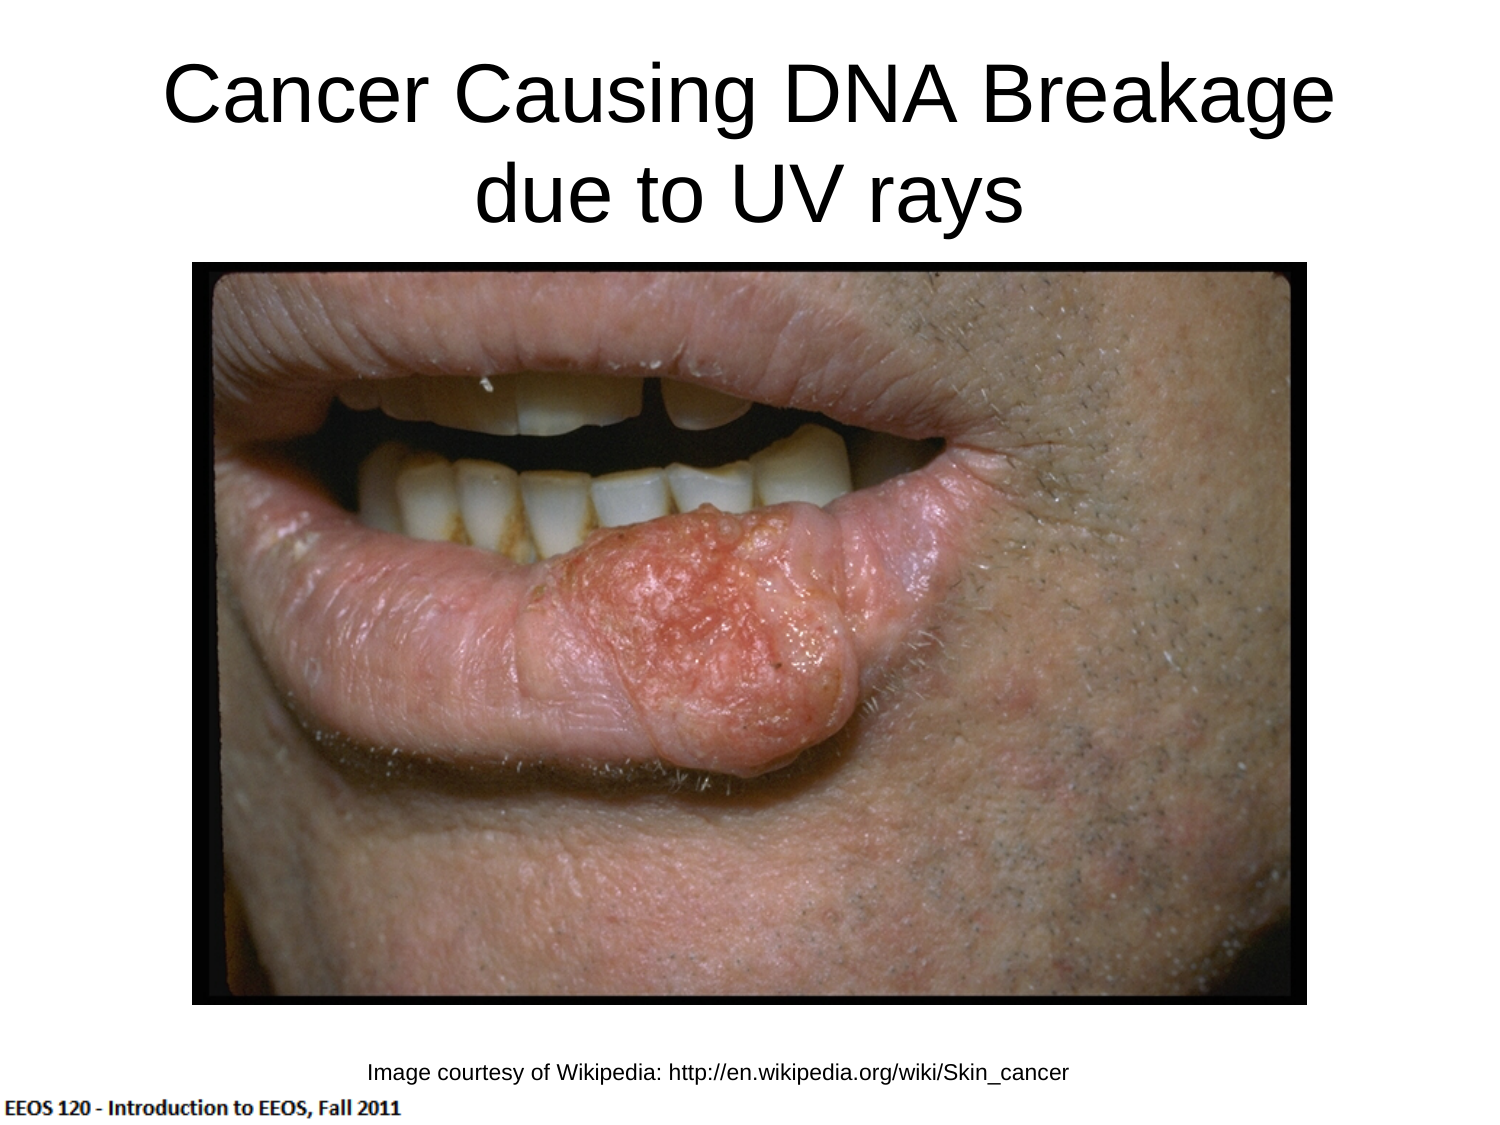

# Cancer Causing DNA Breakage due to UV rays
Image courtesy of Wikipedia: http://en.wikipedia.org/wiki/Skin_cancer